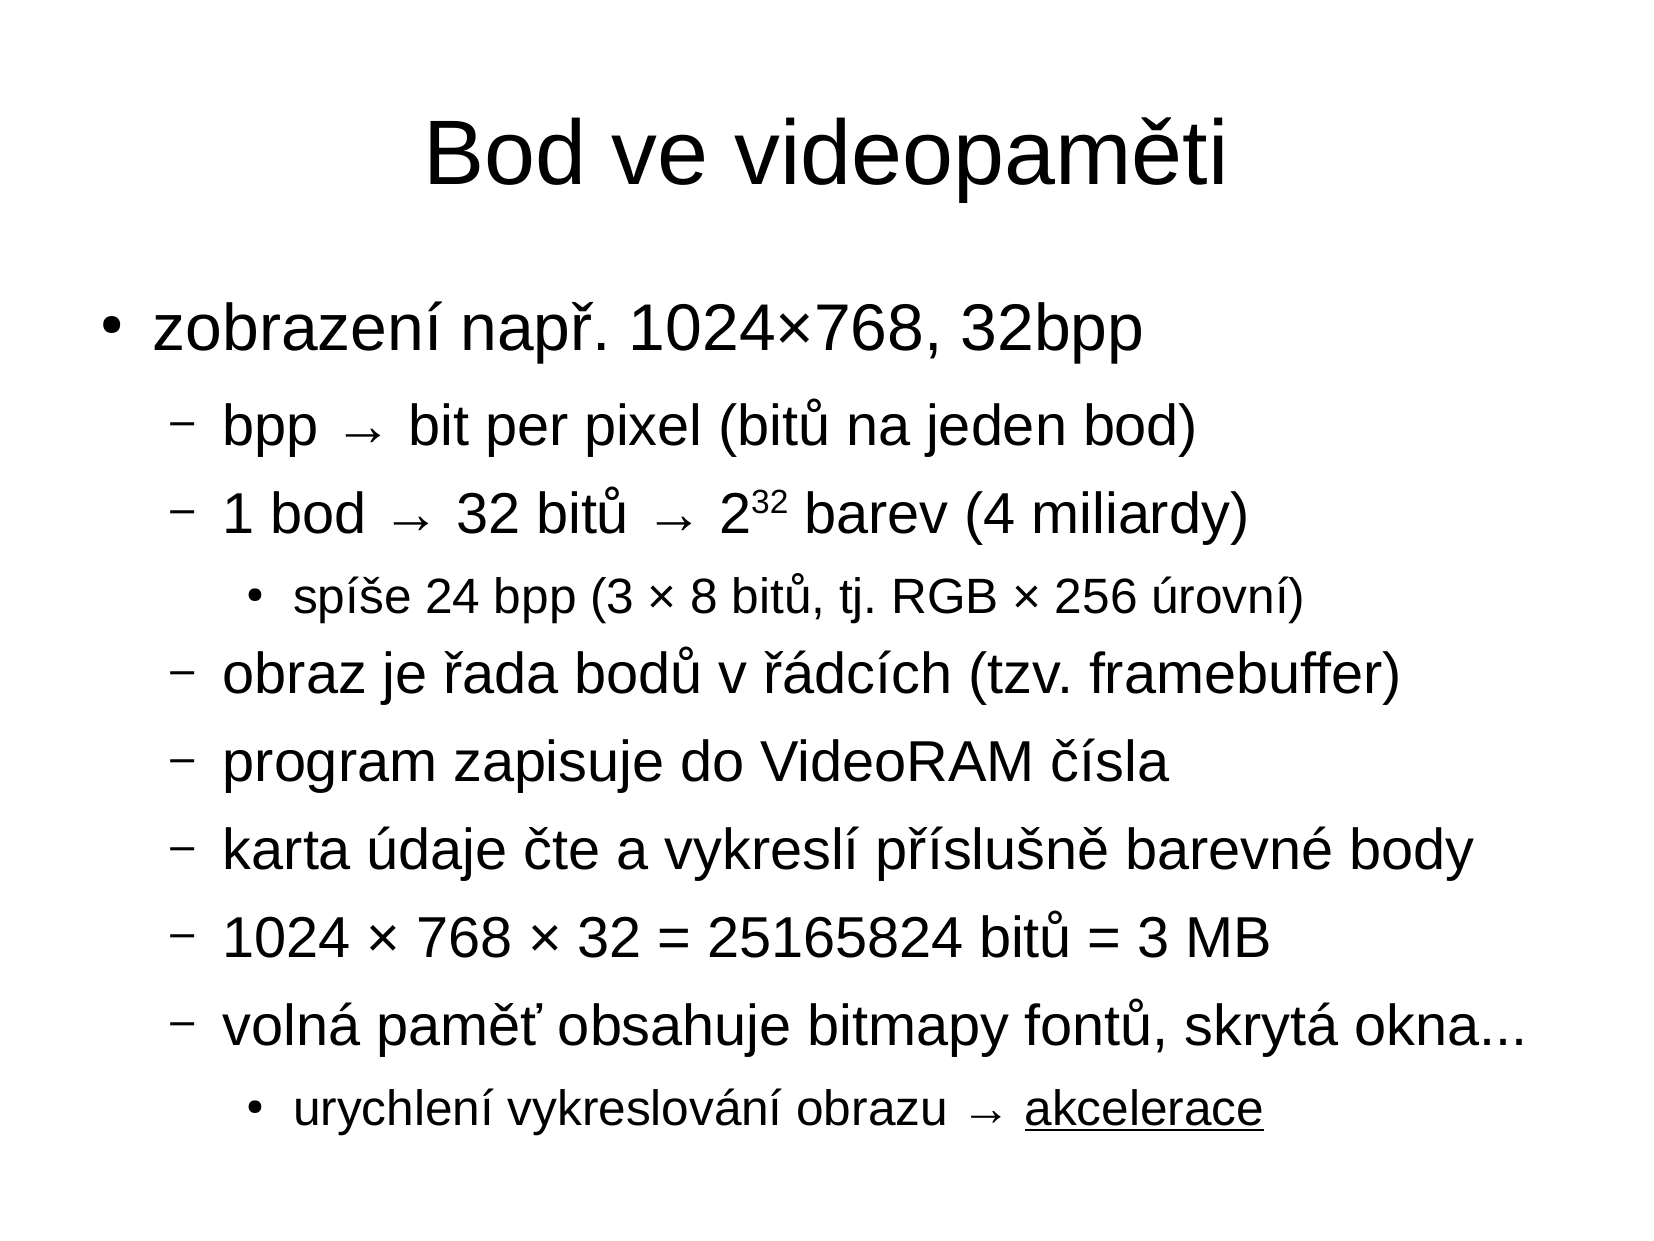

# Bod ve videopaměti
zobrazení např. 1024×768, 32bpp
bpp → bit per pixel (bitů na jeden bod)
1 bod → 32 bitů → 232 barev (4 miliardy)
spíše 24 bpp (3 × 8 bitů, tj. RGB × 256 úrovní)
obraz je řada bodů v řádcích (tzv. framebuffer)
program zapisuje do VideoRAM čísla
karta údaje čte a vykreslí příslušně barevné body
1024 × 768 × 32 = 25165824 bitů = 3 MB
volná paměť obsahuje bitmapy fontů, skrytá okna...
urychlení vykreslování obrazu → akcelerace